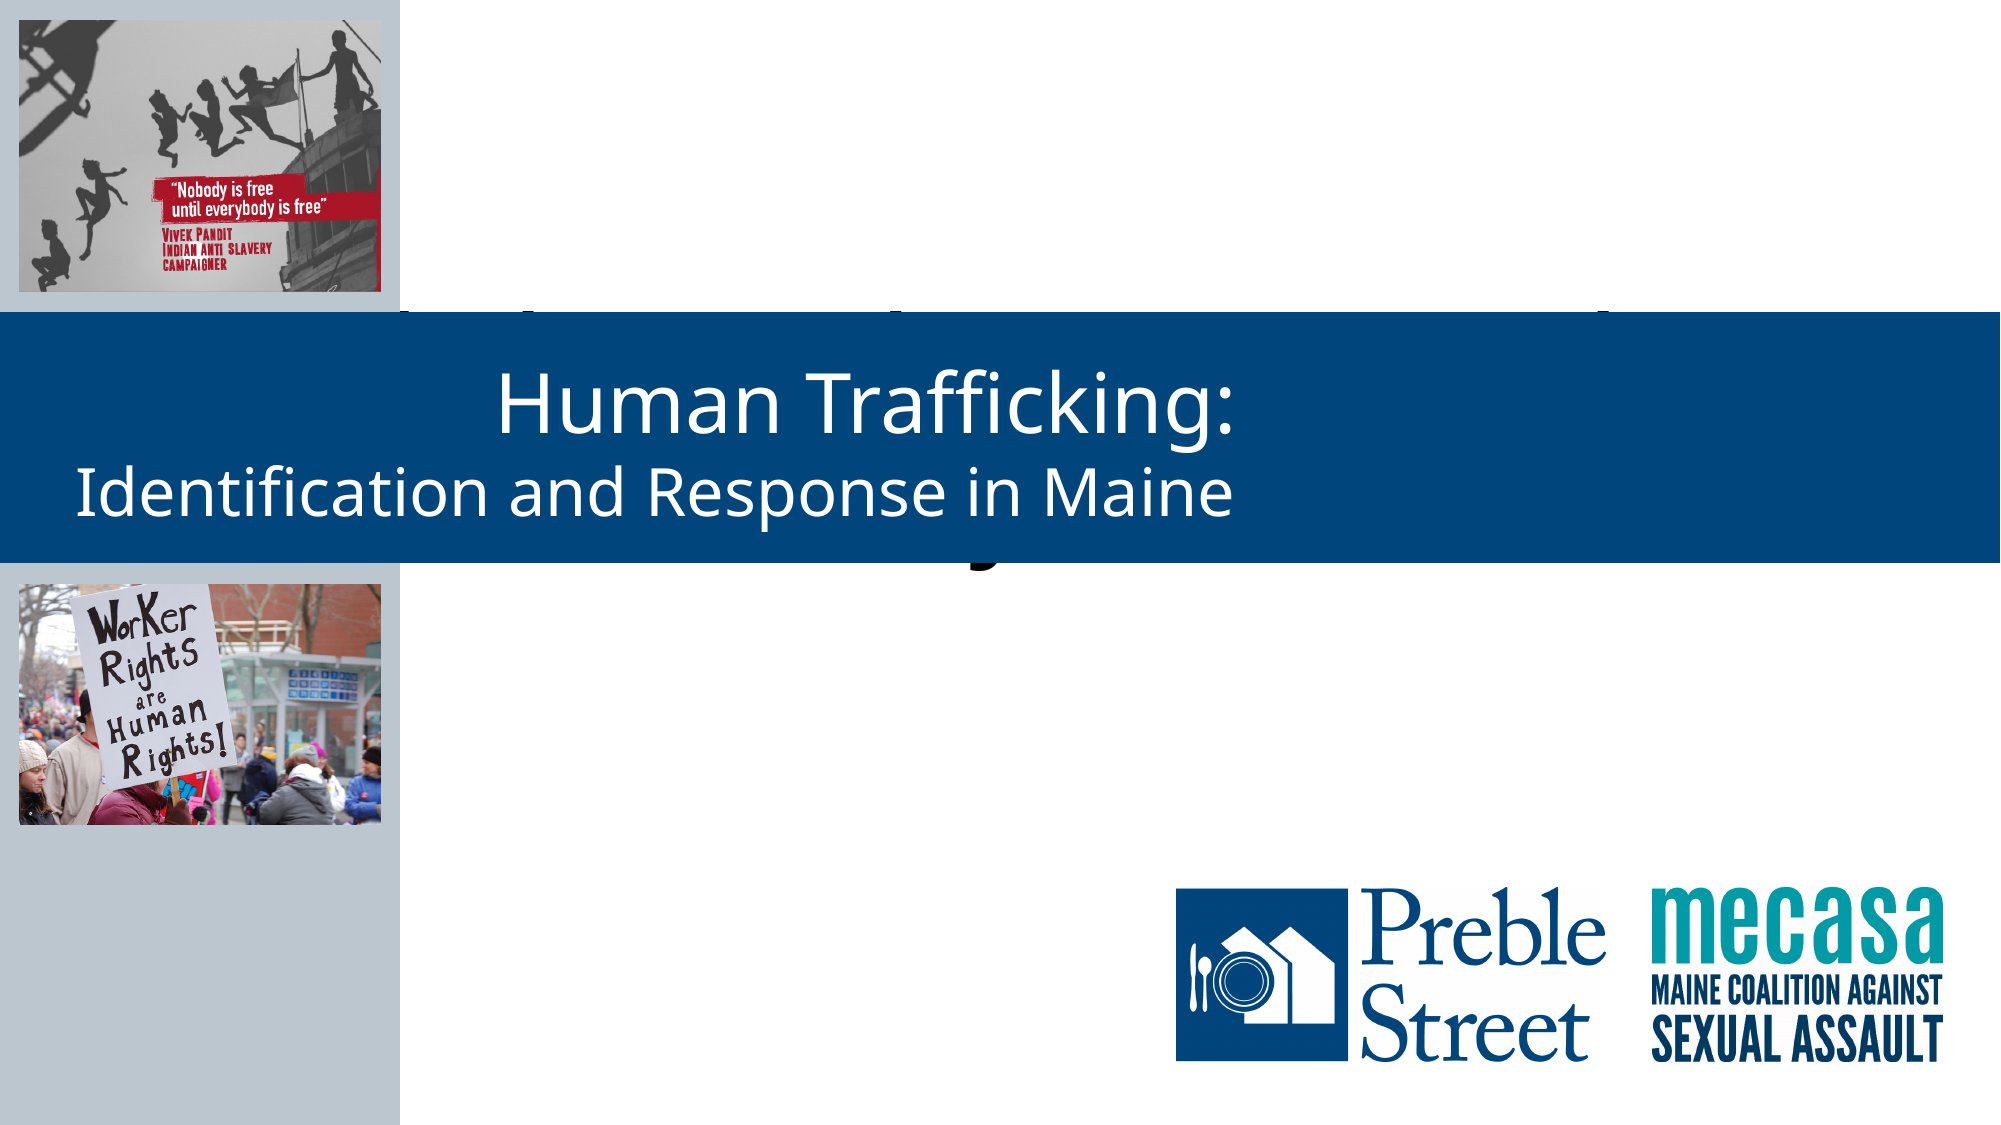

Click to edit Master title style
Human Trafficking:
Identification and Response in Maine